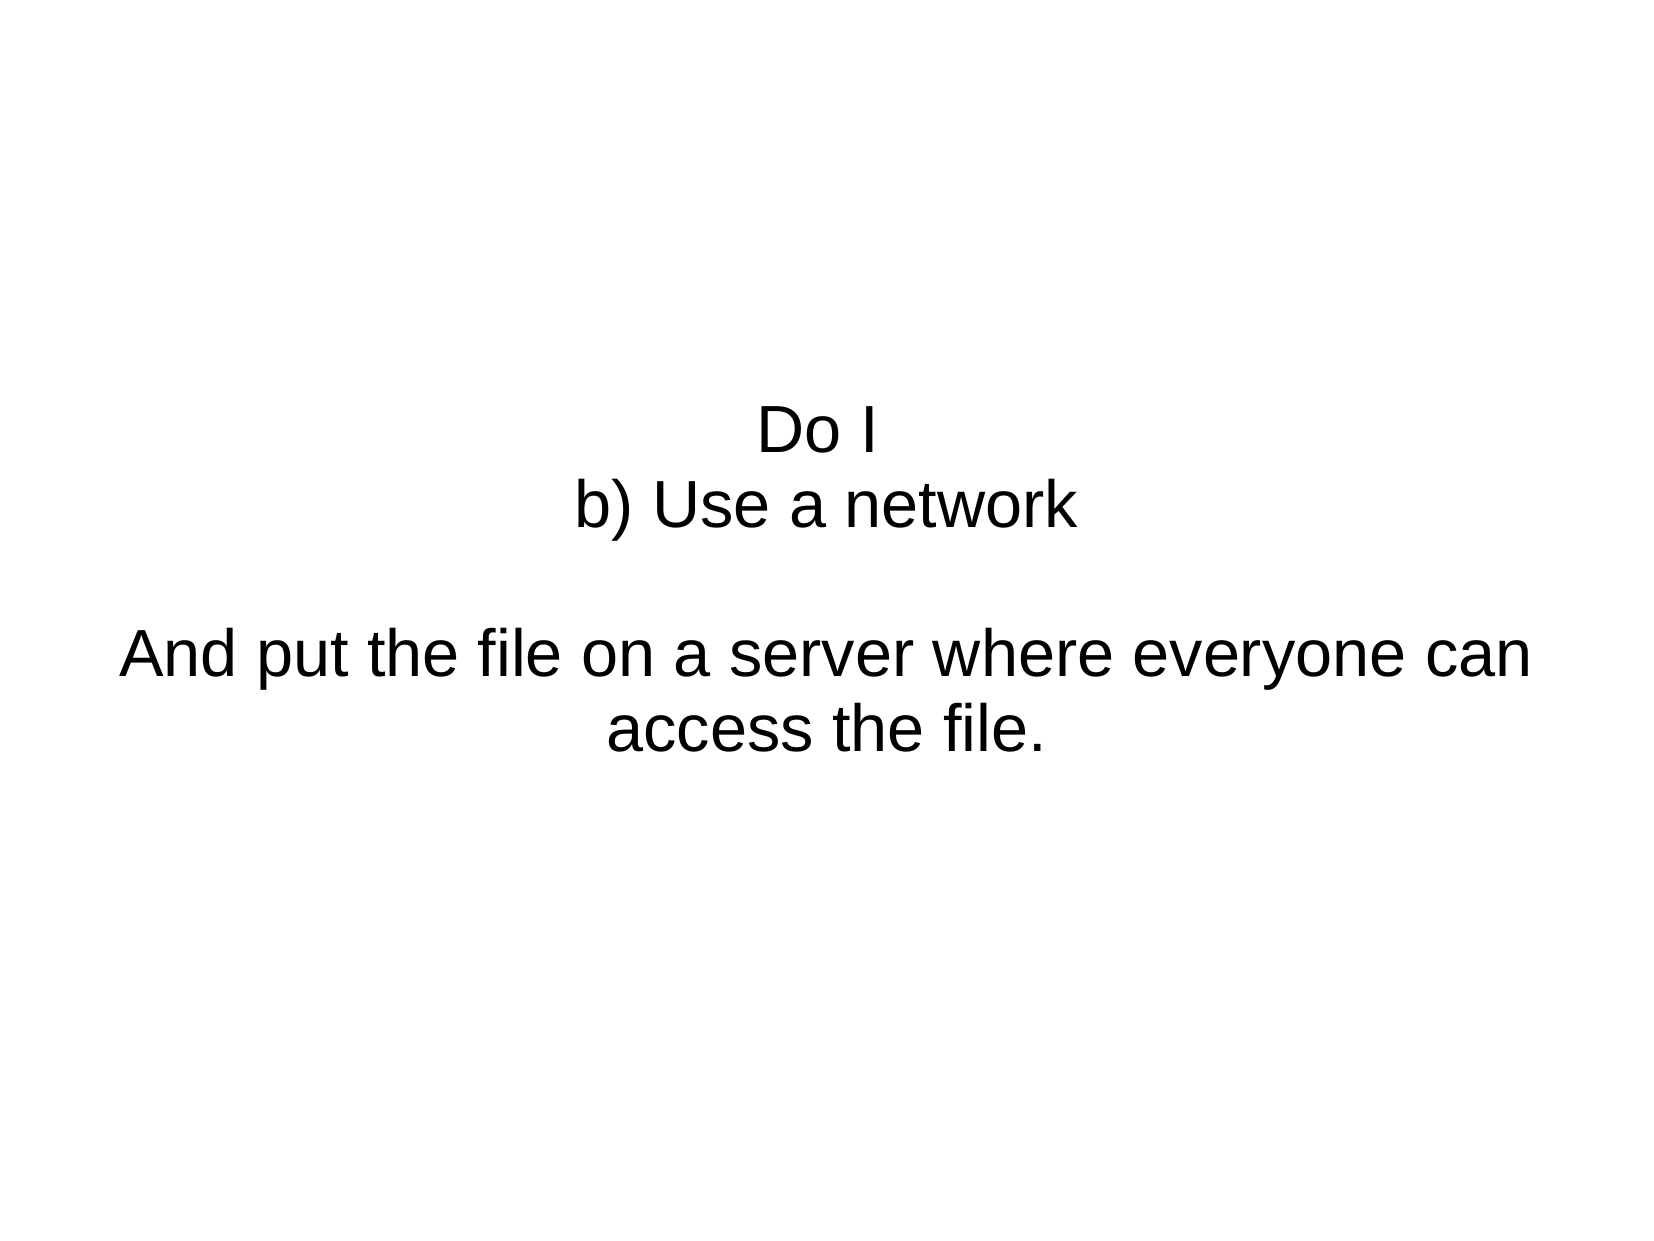

# Do I
b) Use a network
And put the file on a server where everyone can access the file.